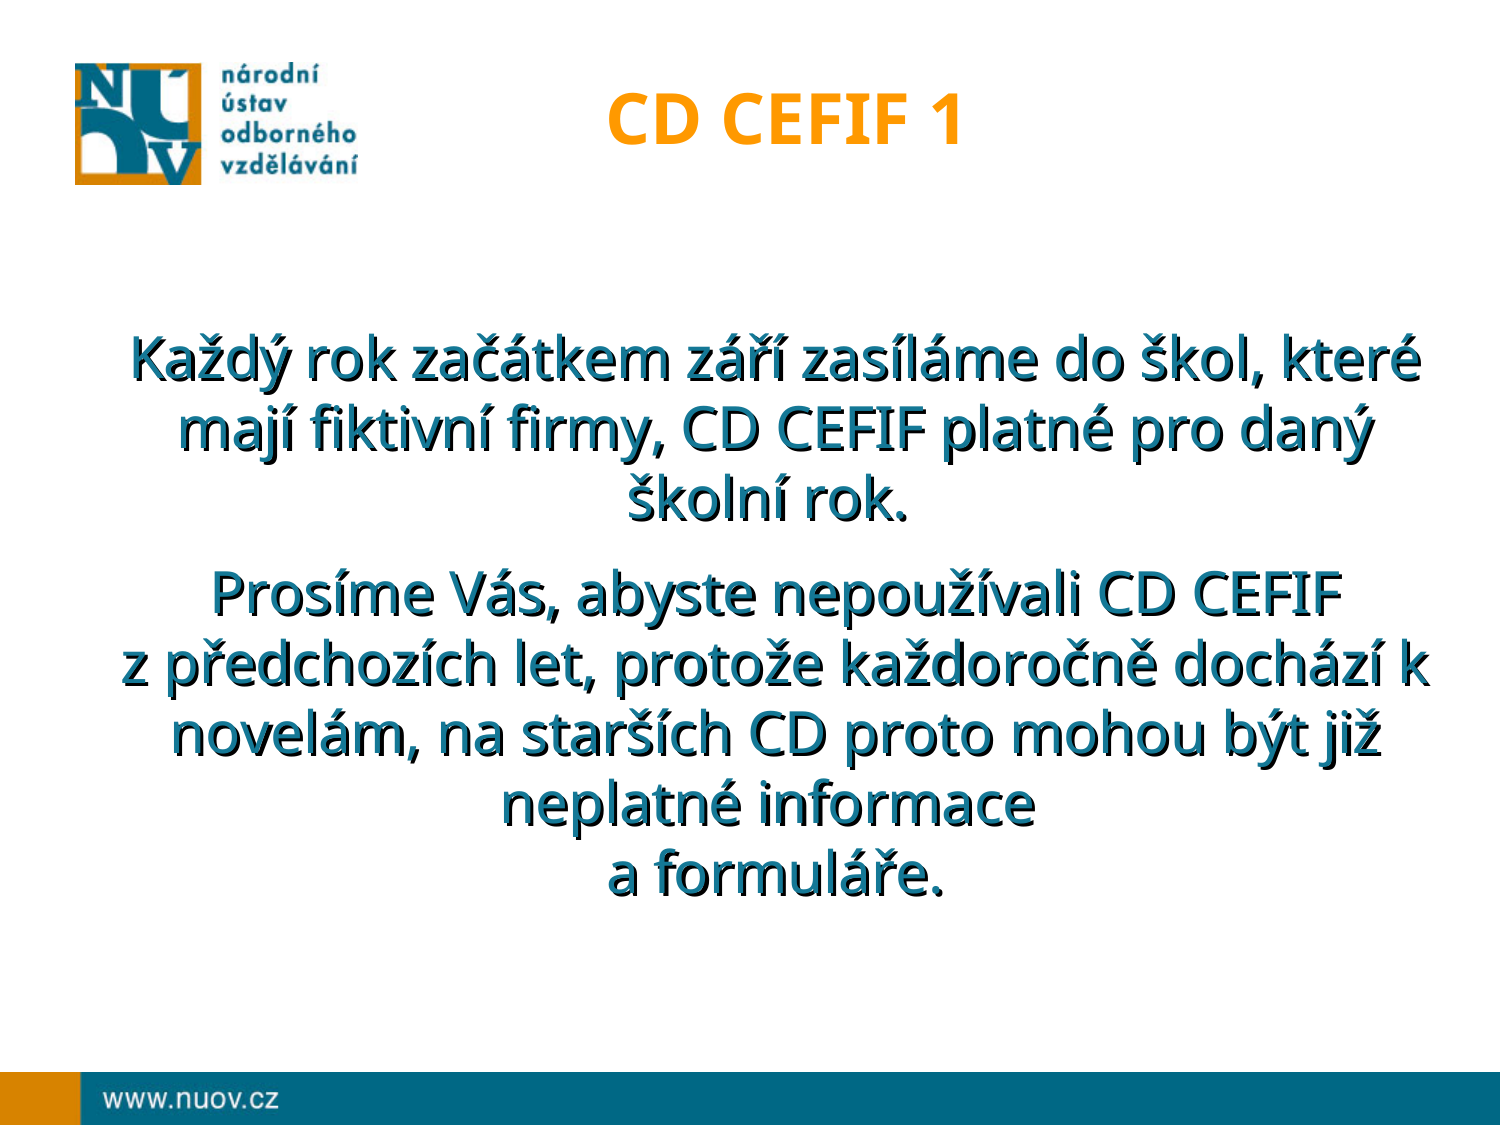

# CD CEFIF 1
Každý rok začátkem září zasíláme do škol, které mají fiktivní firmy, CD CEFIF platné pro daný školní rok.
Prosíme Vás, abyste nepoužívali CD CEFIF
z předchozích let, protože každoročně dochází k novelám, na starších CD proto mohou být již neplatné informace
a formuláře.